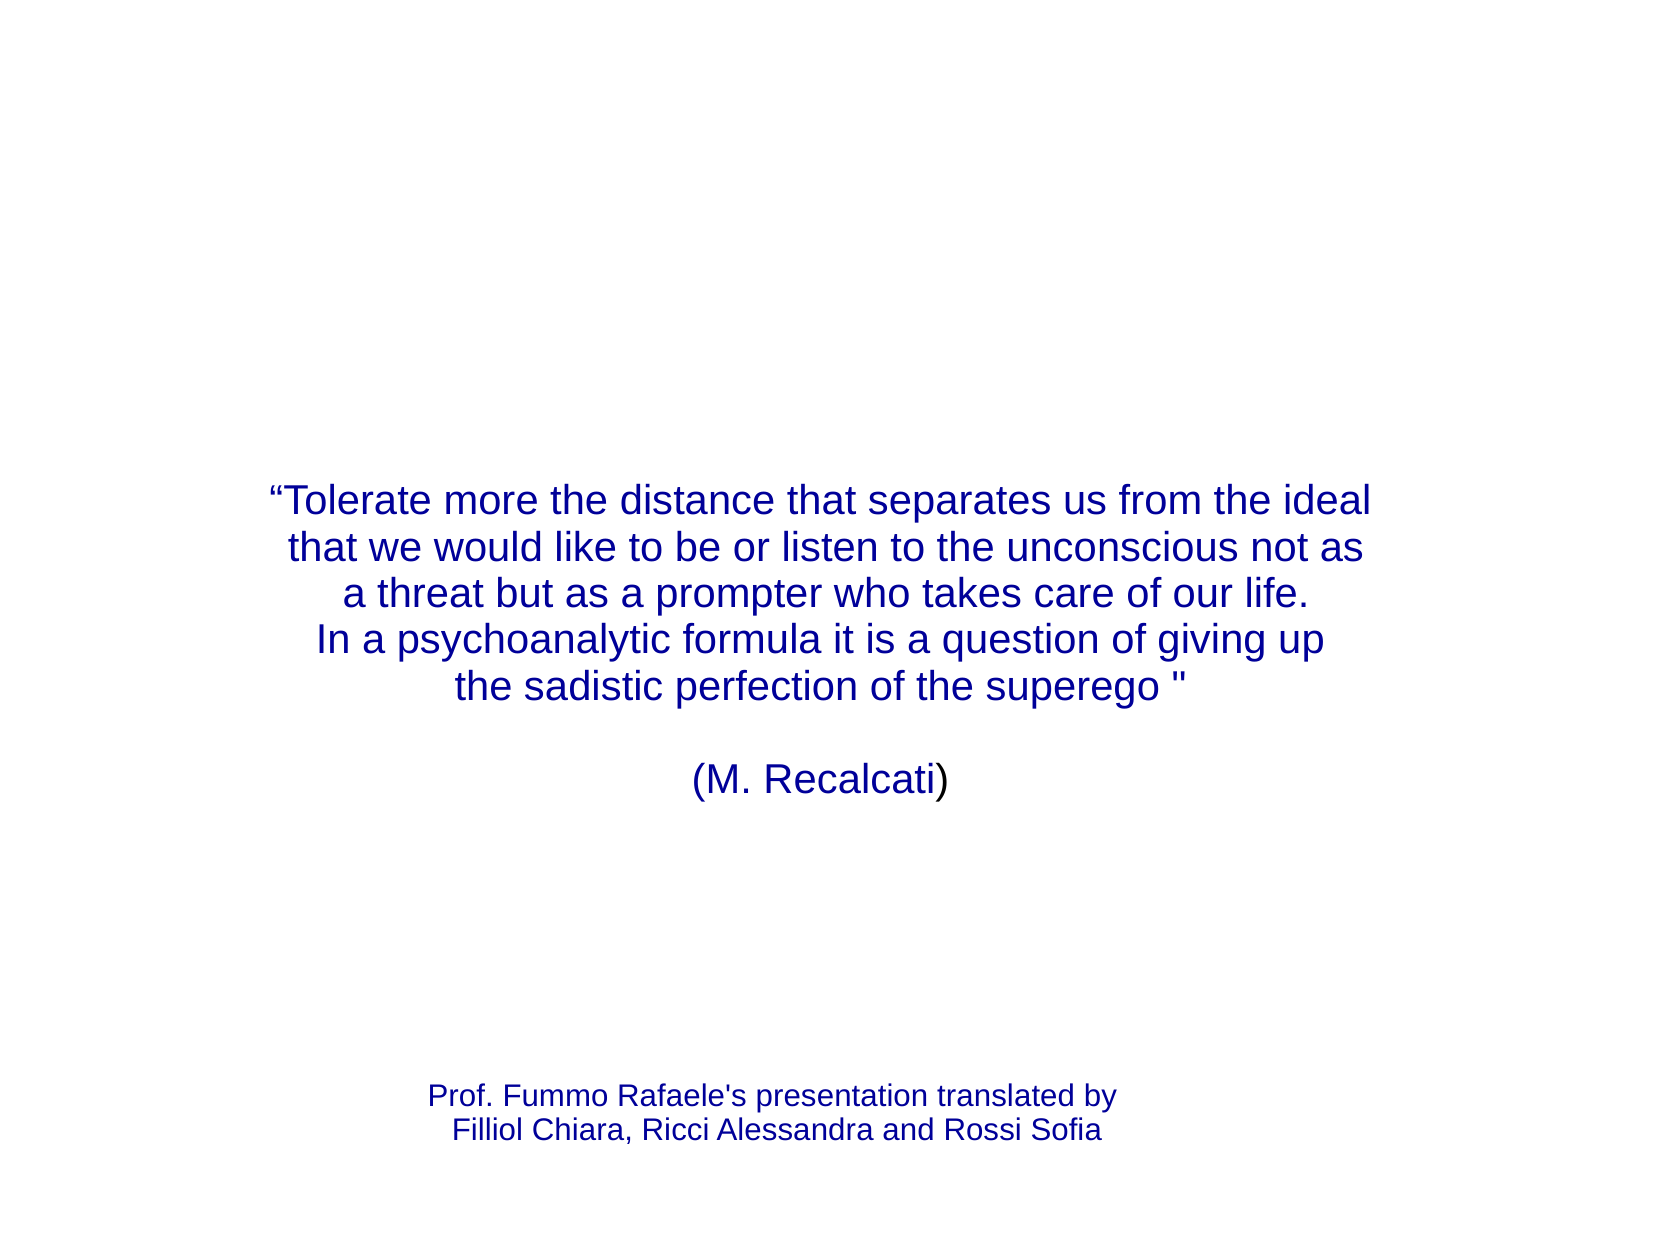

“Tolerate more the distance that separates us from the ideal
 that we would like to be or listen to the unconscious not as
 a threat but as a prompter who takes care of our life.
 In a psychoanalytic formula it is a question of giving up
the sadistic perfection of the superego "
(M. Recalcati)
Prof. Fummo Rafaele's presentation translated by
Filliol Chiara, Ricci Alessandra and Rossi Sofia